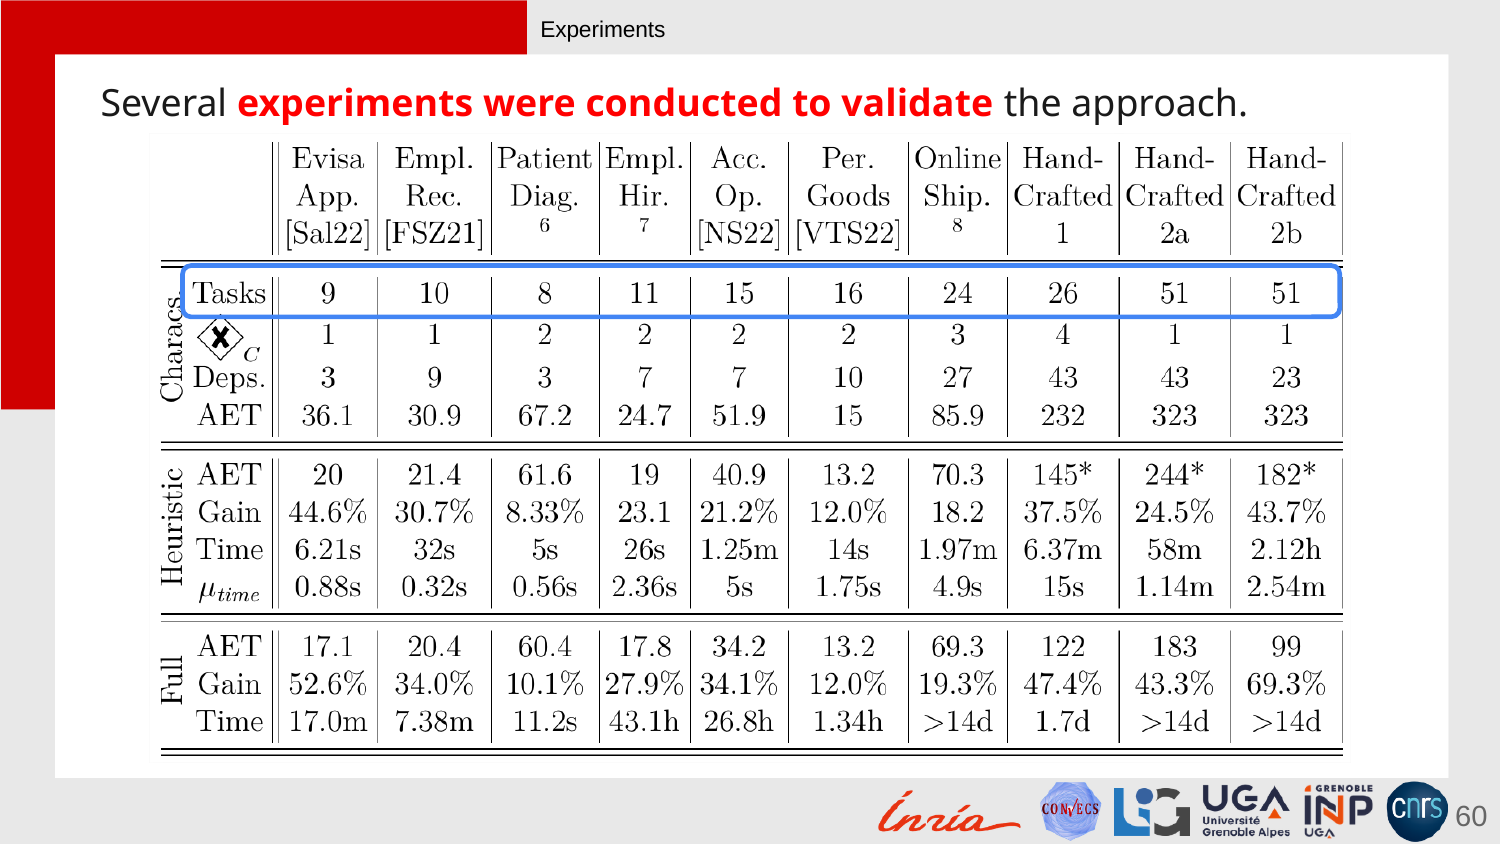

# Experiments
Several experiments were conducted to validate the approach.
60